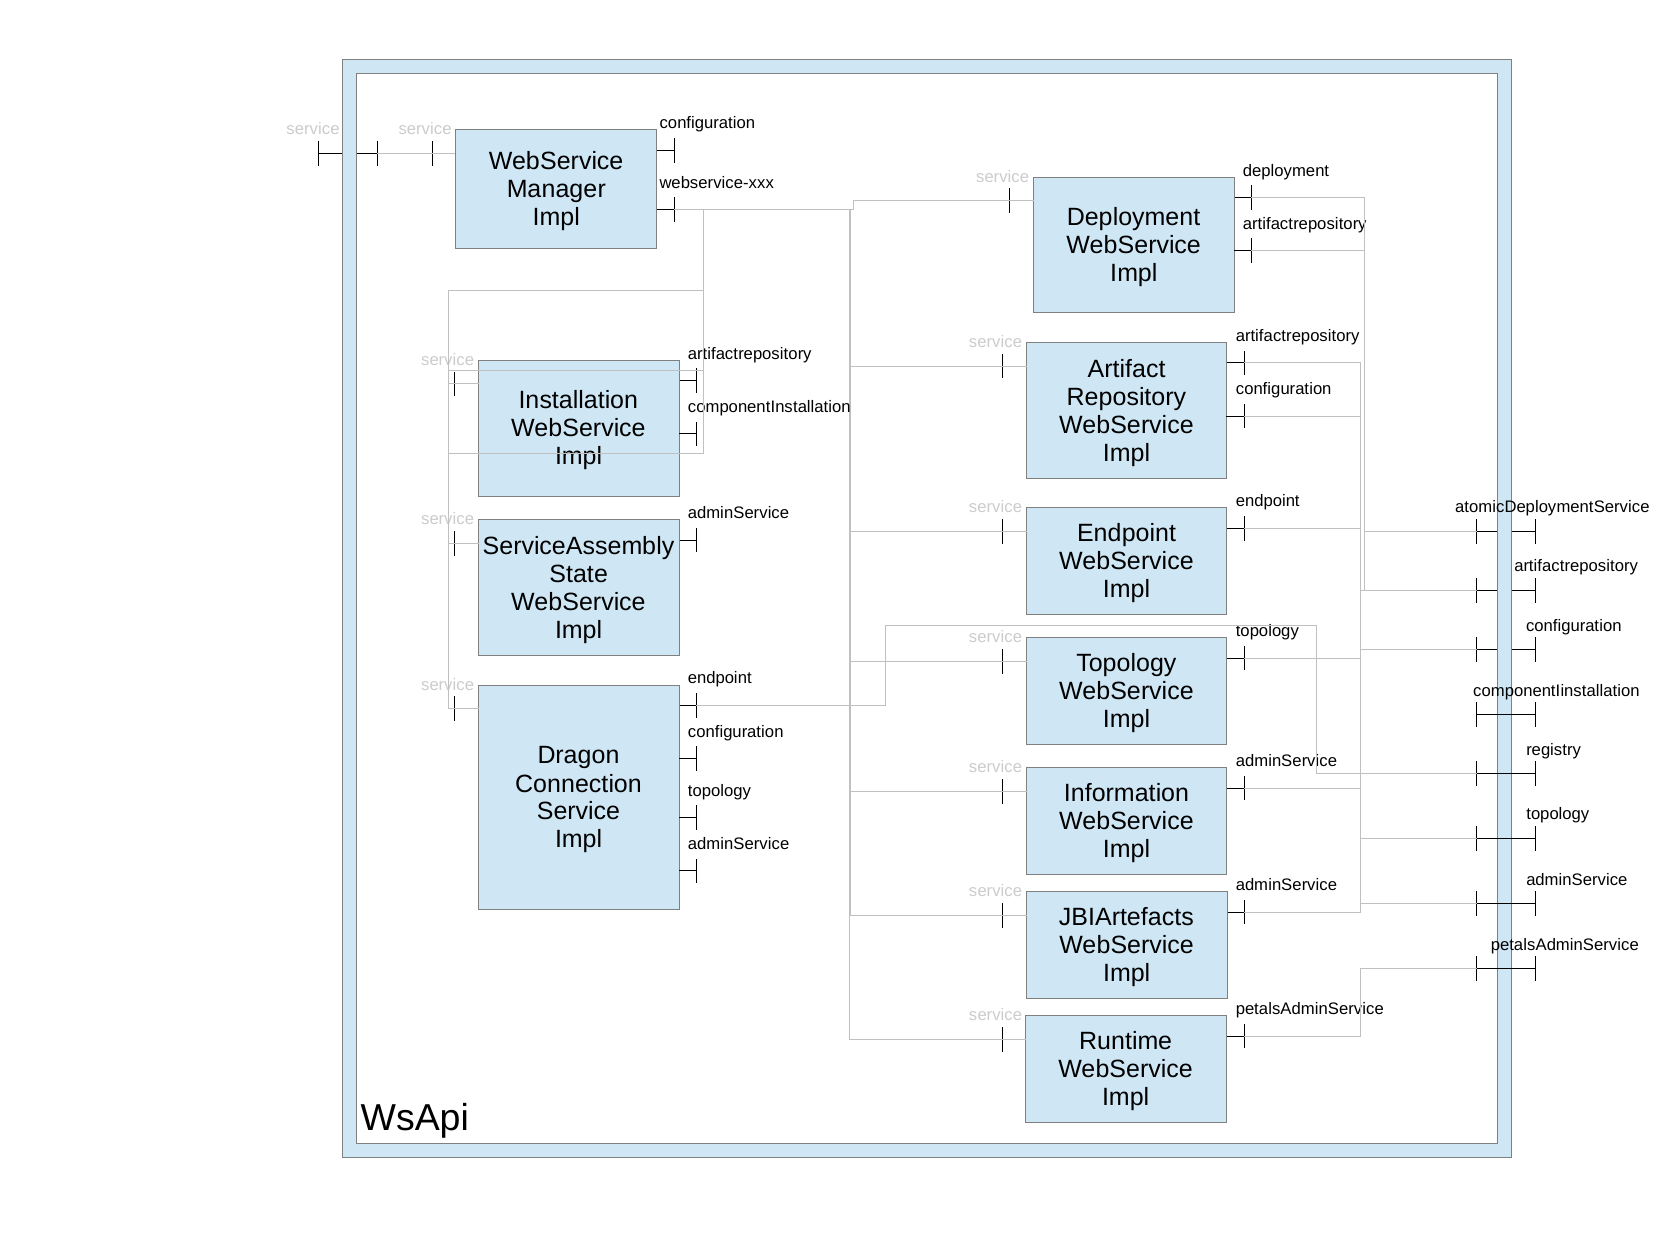

configuration
service
service
WebService
Manager
Impl
deployment
service
webservice-xxx
Deployment
WebService
Impl
artifactrepository
artifactrepository
service
artifactrepository
service
Artifact
Repository
WebService
Impl
Installation
WebService
Impl
configuration
componentInstallation
endpoint
service
atomicDeploymentService
adminService
service
Endpoint
WebService
Impl
ServiceAssemblyState
WebService
Impl
artifactrepository
configuration
topology
service
Topology
WebService
Impl
endpoint
service
componentIinstallation
Dragon
Connection
Service
Impl
configuration
registry
adminService
service
Information
WebService
Impl
topology
topology
adminService
adminService
adminService
service
JBIArtefacts
WebService
Impl
petalsAdminService
petalsAdminService
service
Runtime
WebService
Impl
WsApi